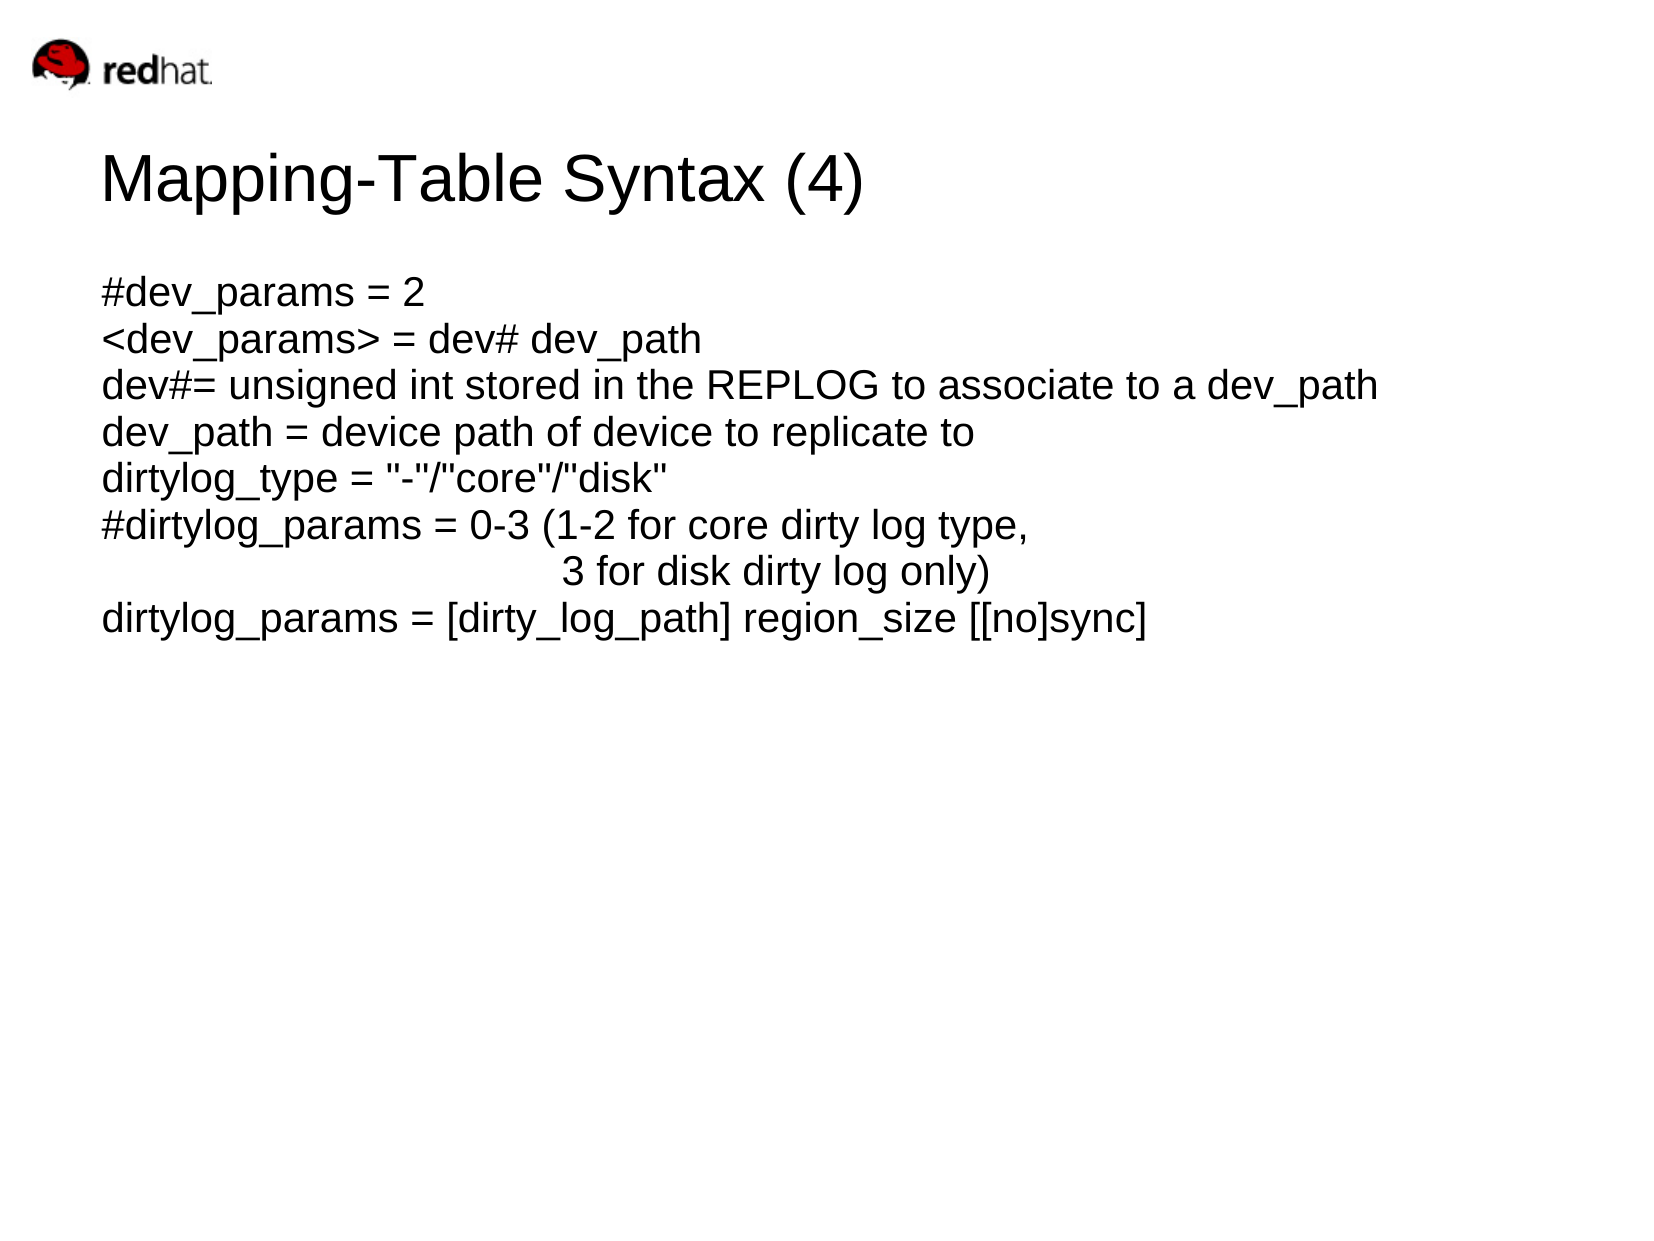

# Mapping-Table Syntax (4)
#dev_params = 2
<dev_params> = dev# dev_path
dev#= unsigned int stored in the REPLOG to associate to a dev_path
dev_path = device path of device to replicate to
dirtylog_type = "-"/"core"/"disk"
#dirtylog_params = 0-3 (1-2 for core dirty log type,
 3 for disk dirty log only)
dirtylog_params = [dirty_log_path] region_size [[no]sync]